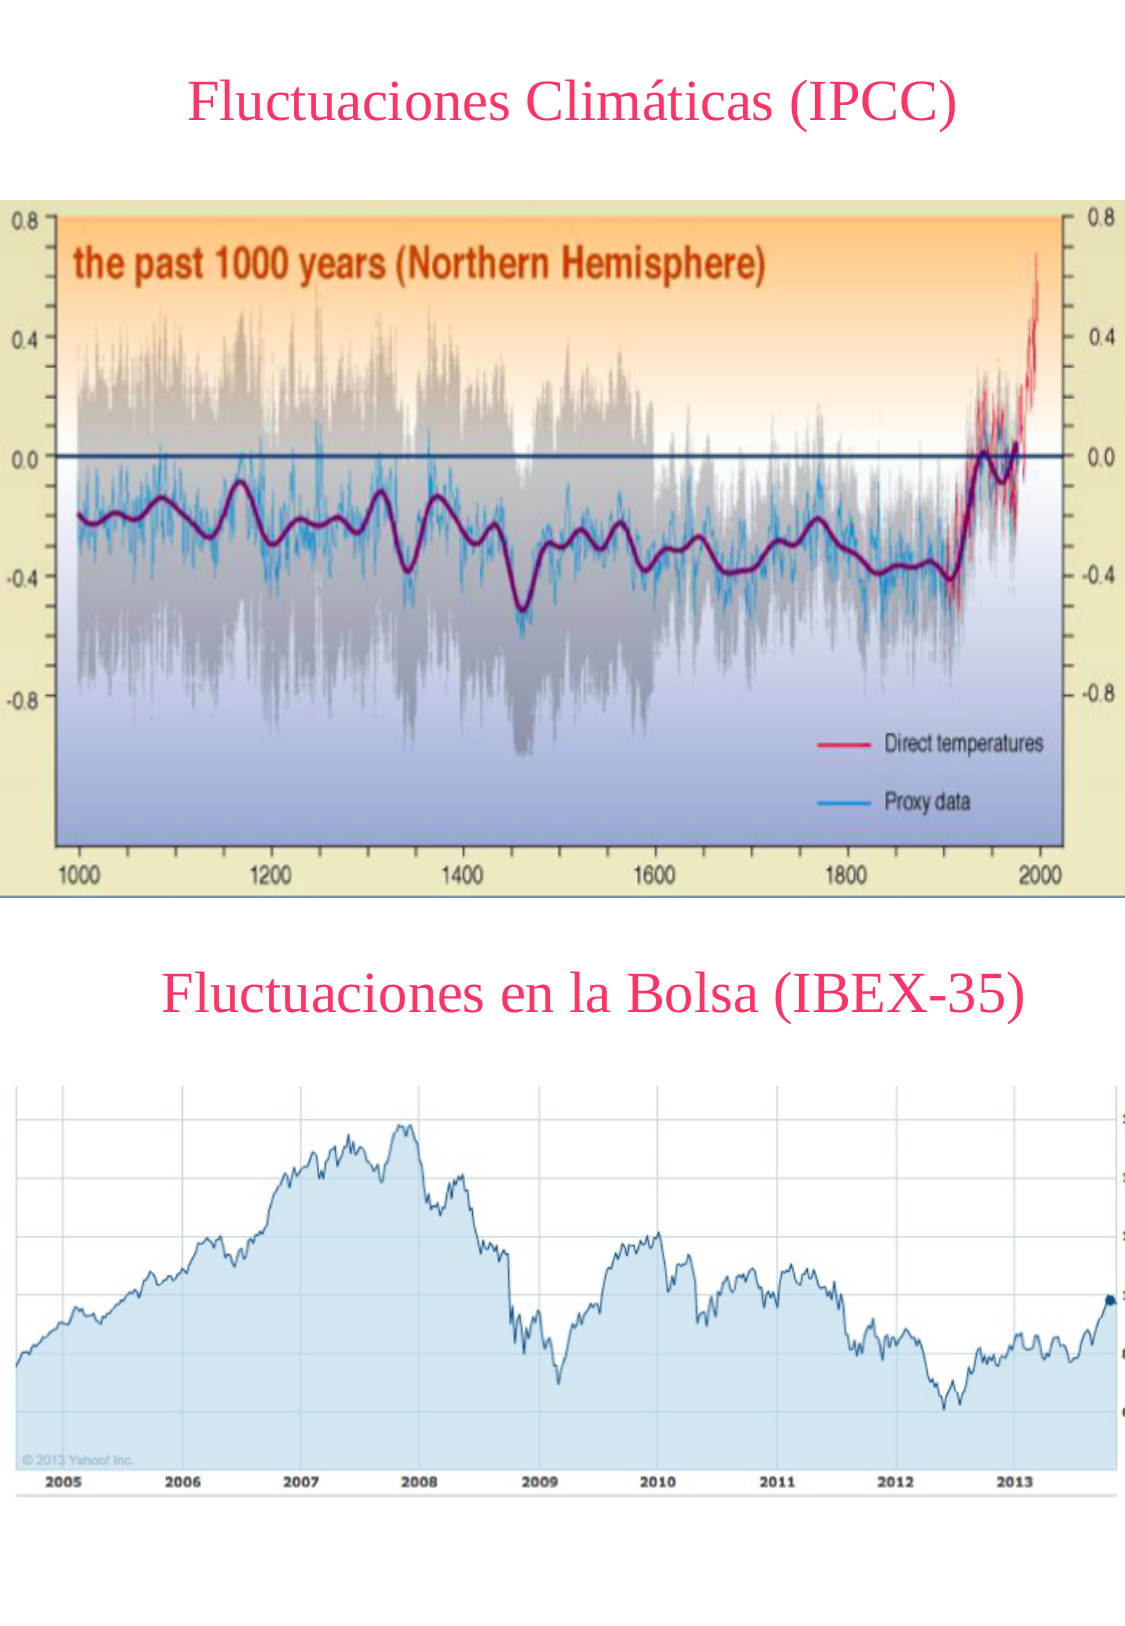

Fluctuaciones Climáticas (IPCC)
Fluctuaciones en la Bolsa (IBEX-35)